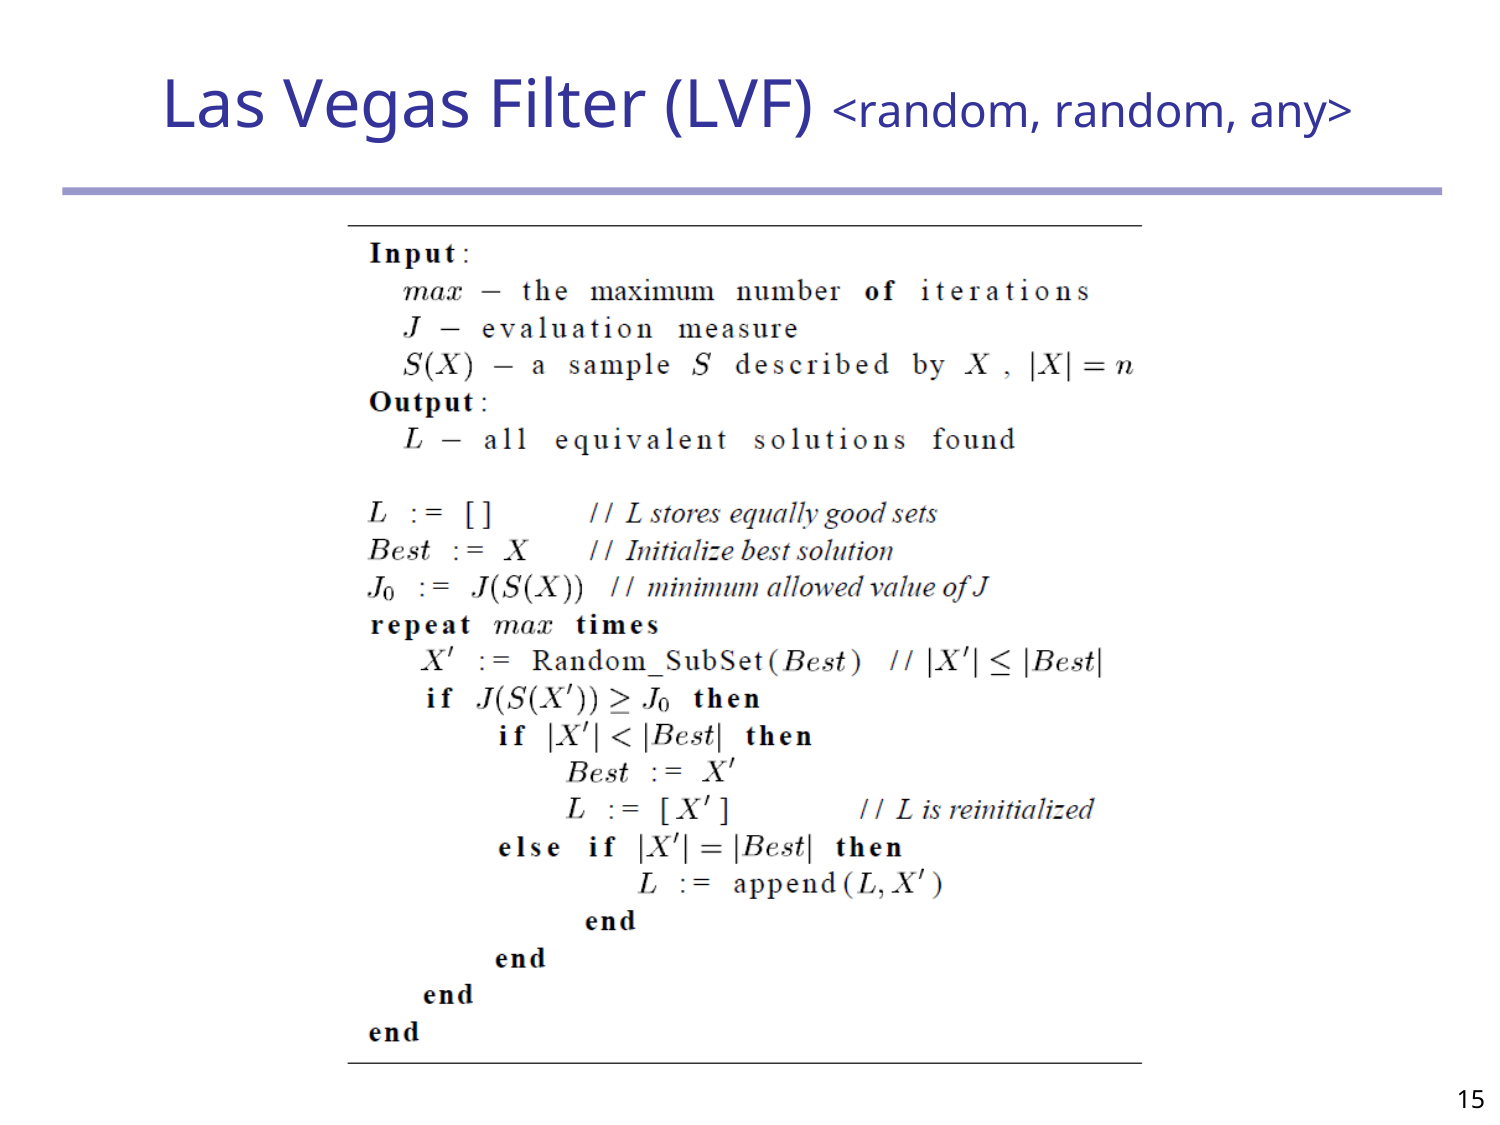

# Las Vegas Filter (LVF) <random, random, any>